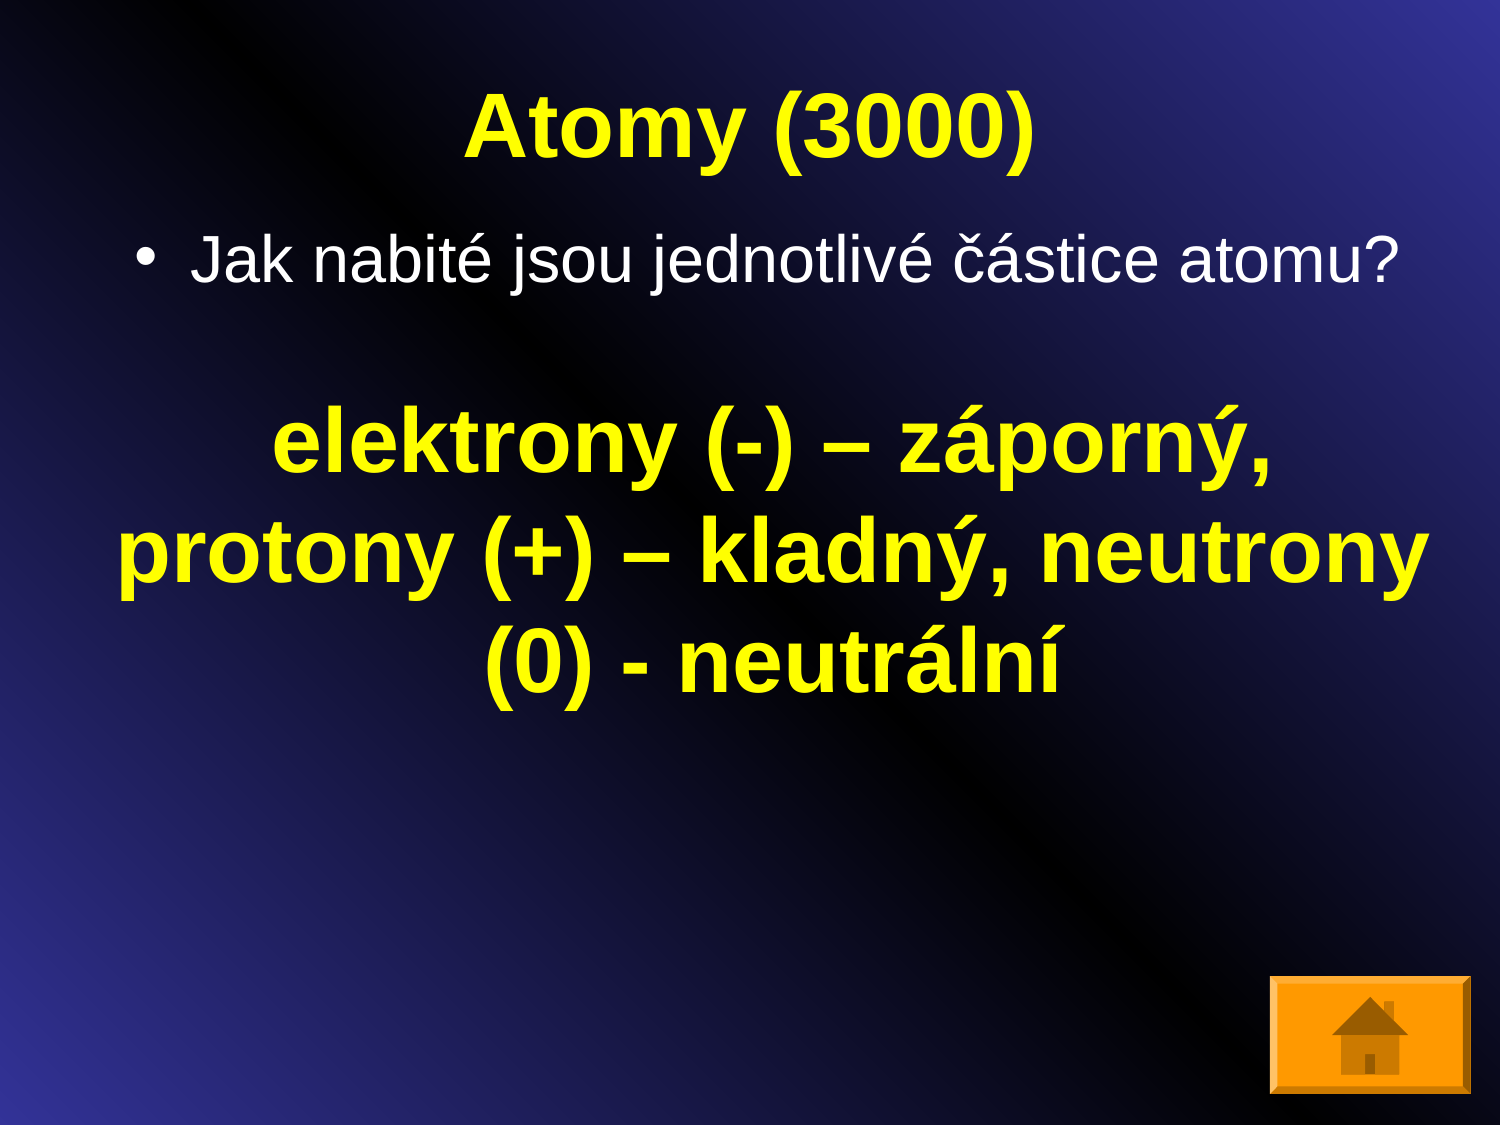

# Atomy (3000)
Jak nabité jsou jednotlivé částice atomu?
elektrony (-) – záporný, protony (+) – kladný, neutrony (0) - neutrální